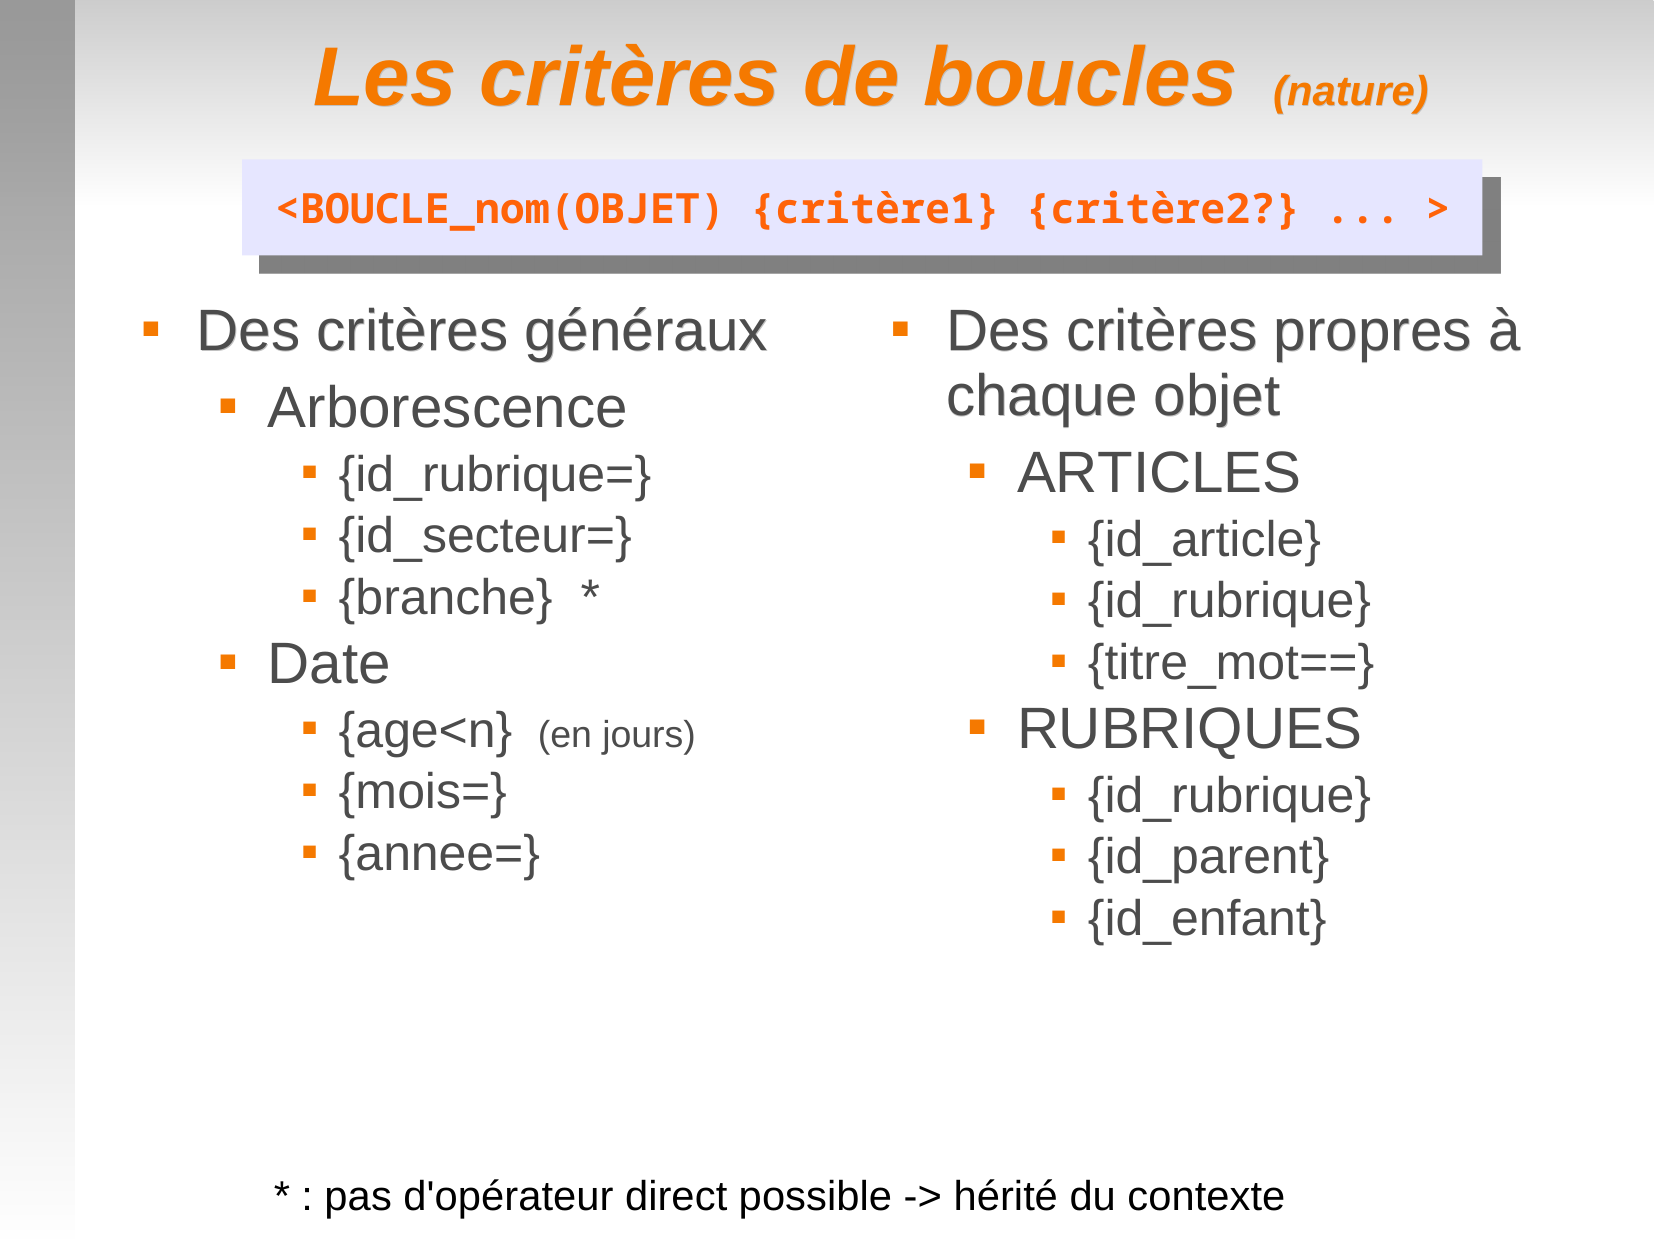

# Les critères de boucles (nature)
<BOUCLE_nom(OBJET) {critère1} {critère2?} ... >
Des critères généraux
Arborescence
{id_rubrique=}
{id_secteur=}
{branche} *
Date
{age<n} (en jours)
{mois=}
{annee=}
Des critères propres à chaque objet
ARTICLES
{id_article}
{id_rubrique}
{titre_mot==}
RUBRIQUES
{id_rubrique}
{id_parent}
{id_enfant}
* : pas d'opérateur direct possible -> hérité du contexte